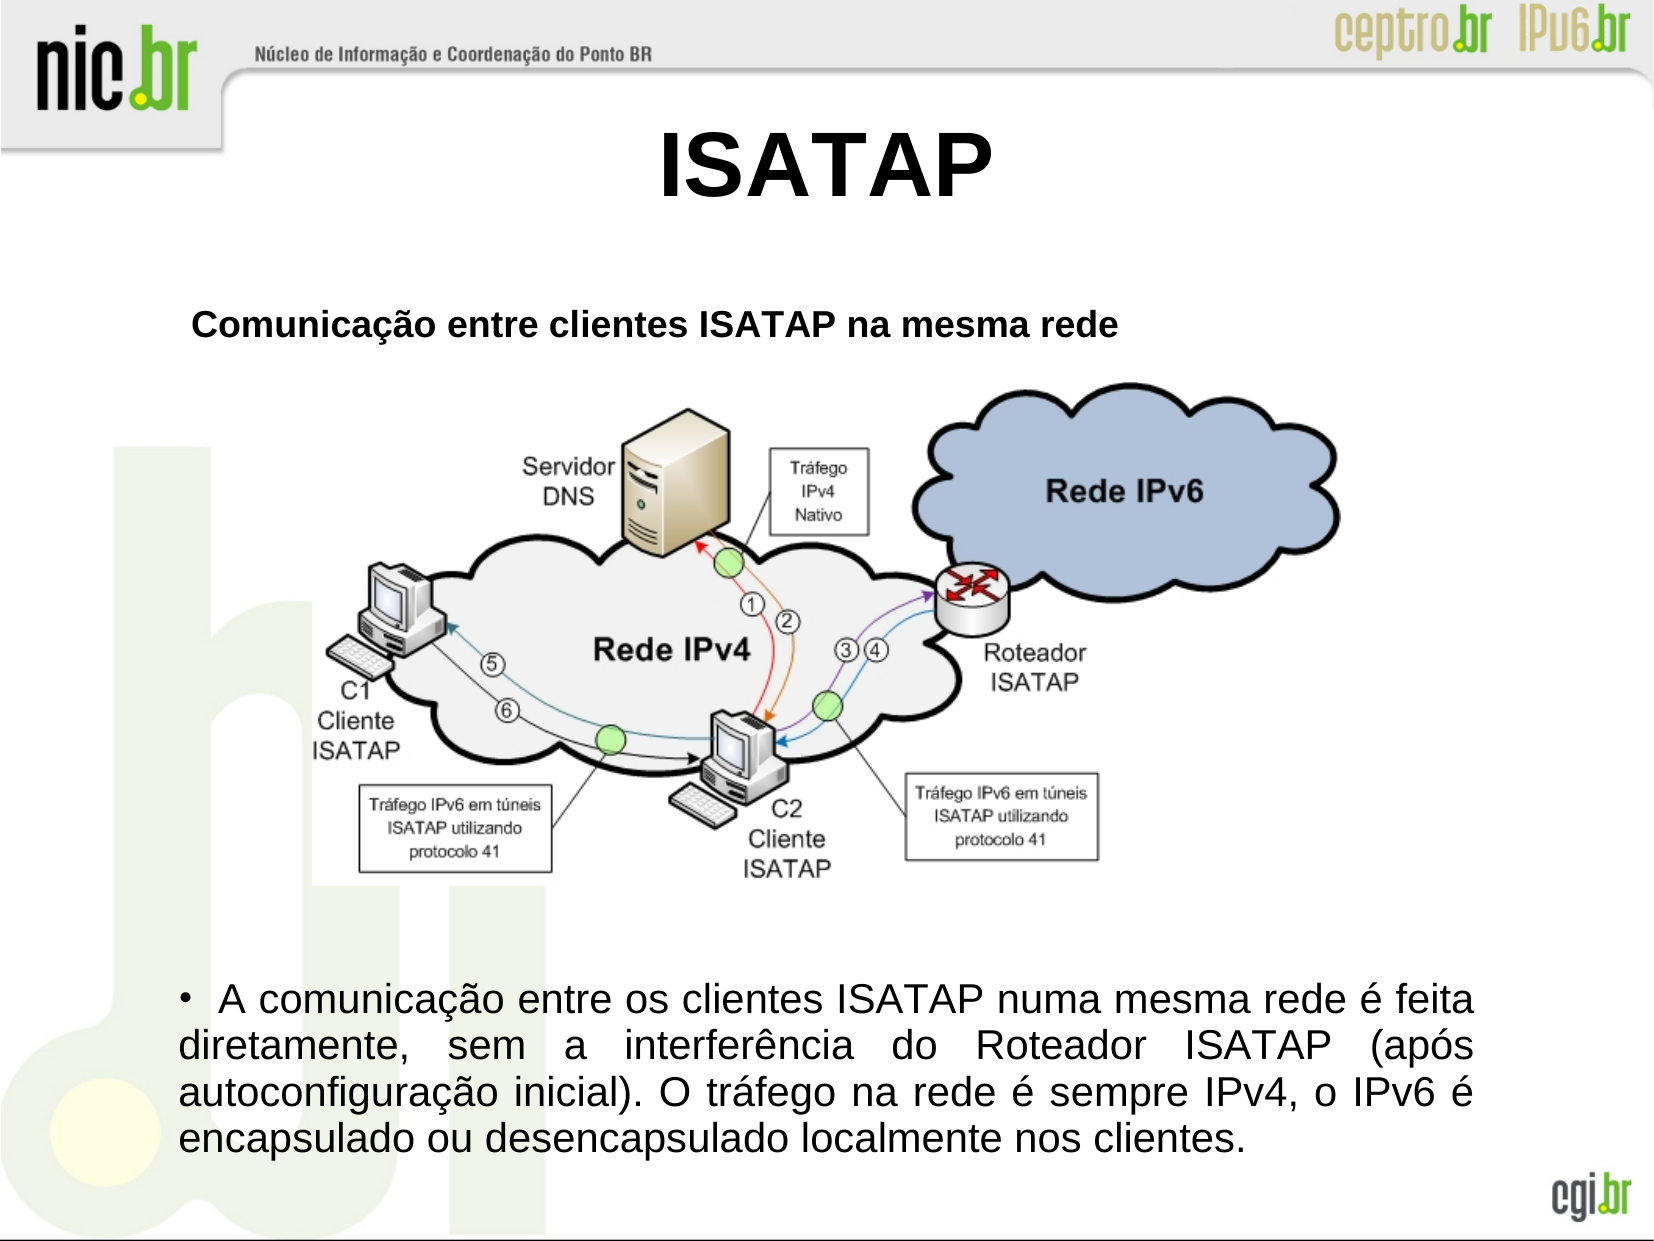

ISATAP
Comunicação entre clientes ISATAP na mesma rede
 A comunicação entre os clientes ISATAP numa mesma rede é feita diretamente, sem a interferência do Roteador ISATAP (após autoconfiguração inicial). O tráfego na rede é sempre IPv4, o IPv6 é encapsulado ou desencapsulado localmente nos clientes.